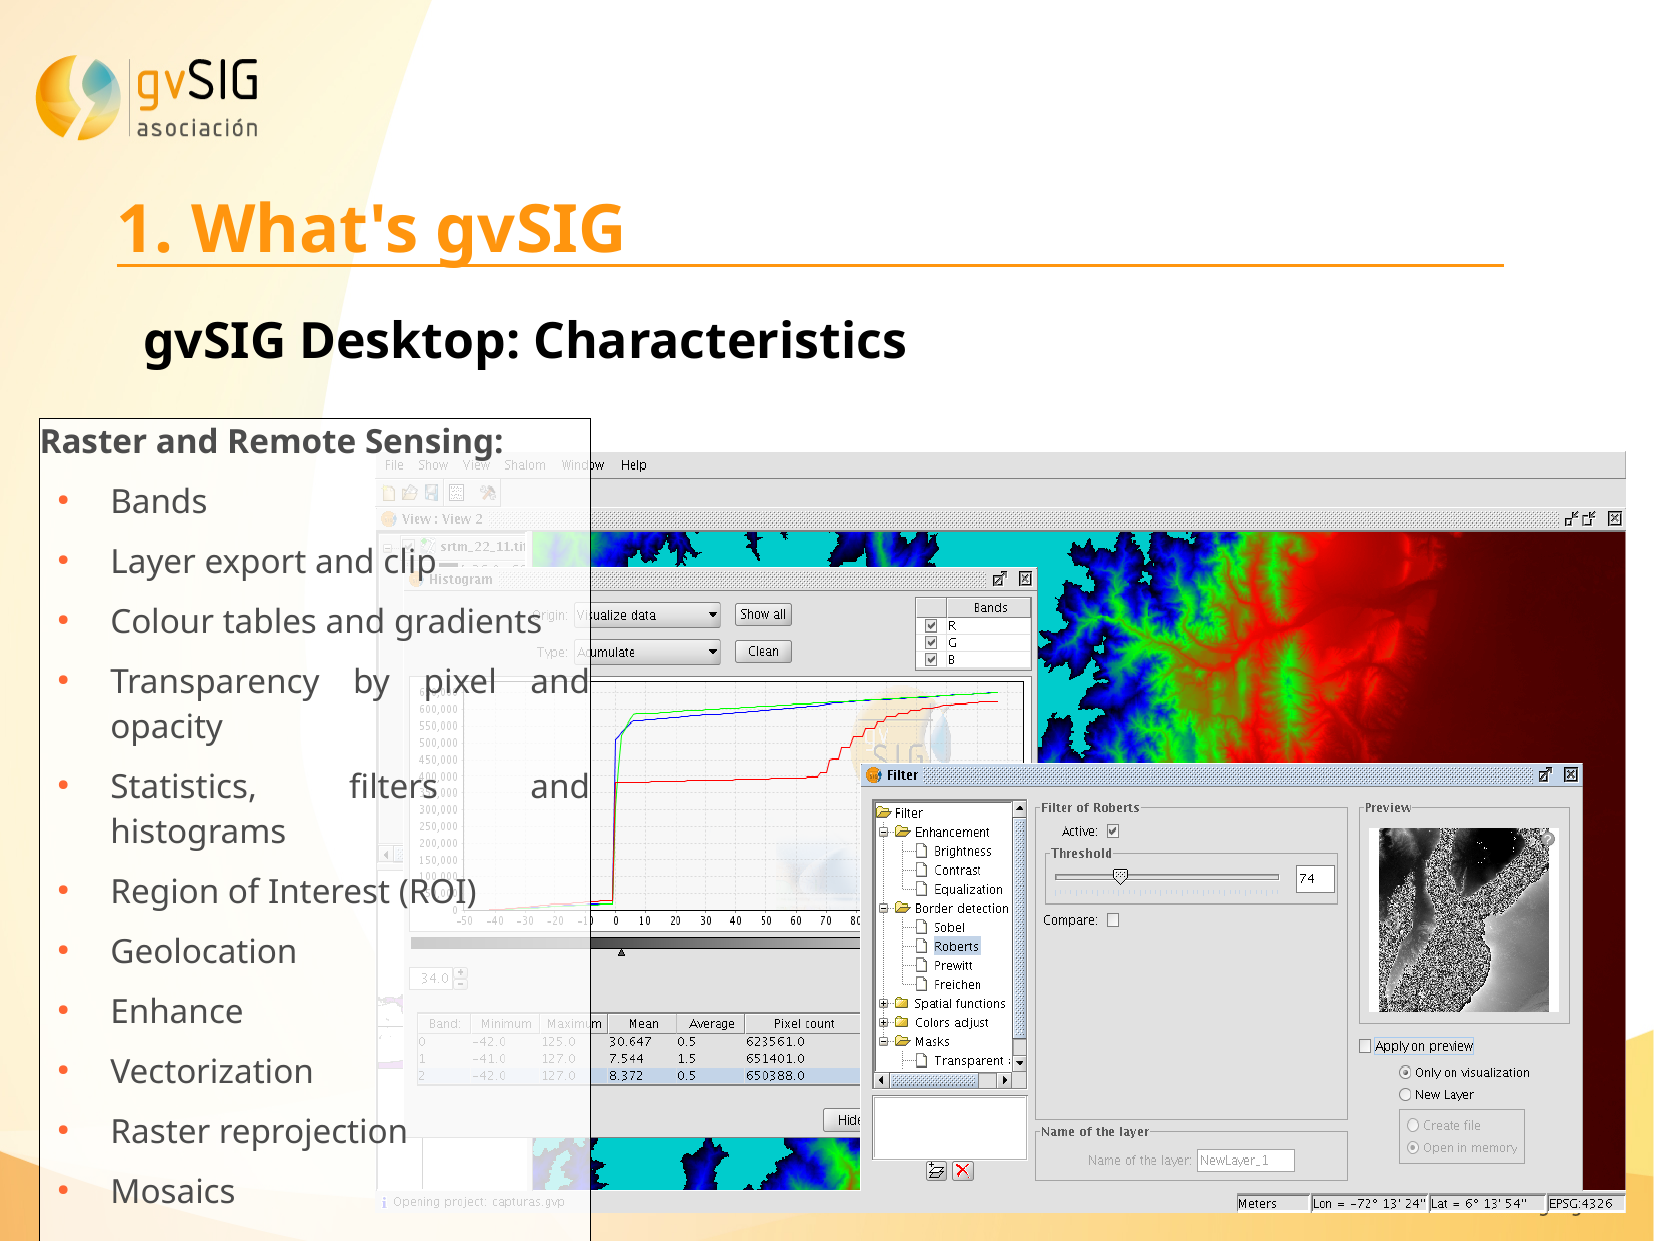

# 1. What's gvSIG
gvSIG Desktop: Characteristics
Raster and Remote Sensing:
Bands
Layer export and clip
Colour tables and gradients
Transparency by pixel and opacity
Statistics, filters and histograms
Region of Interest (ROI)
Geolocation
Enhance
Vectorization
Raster reprojection
Mosaics
...